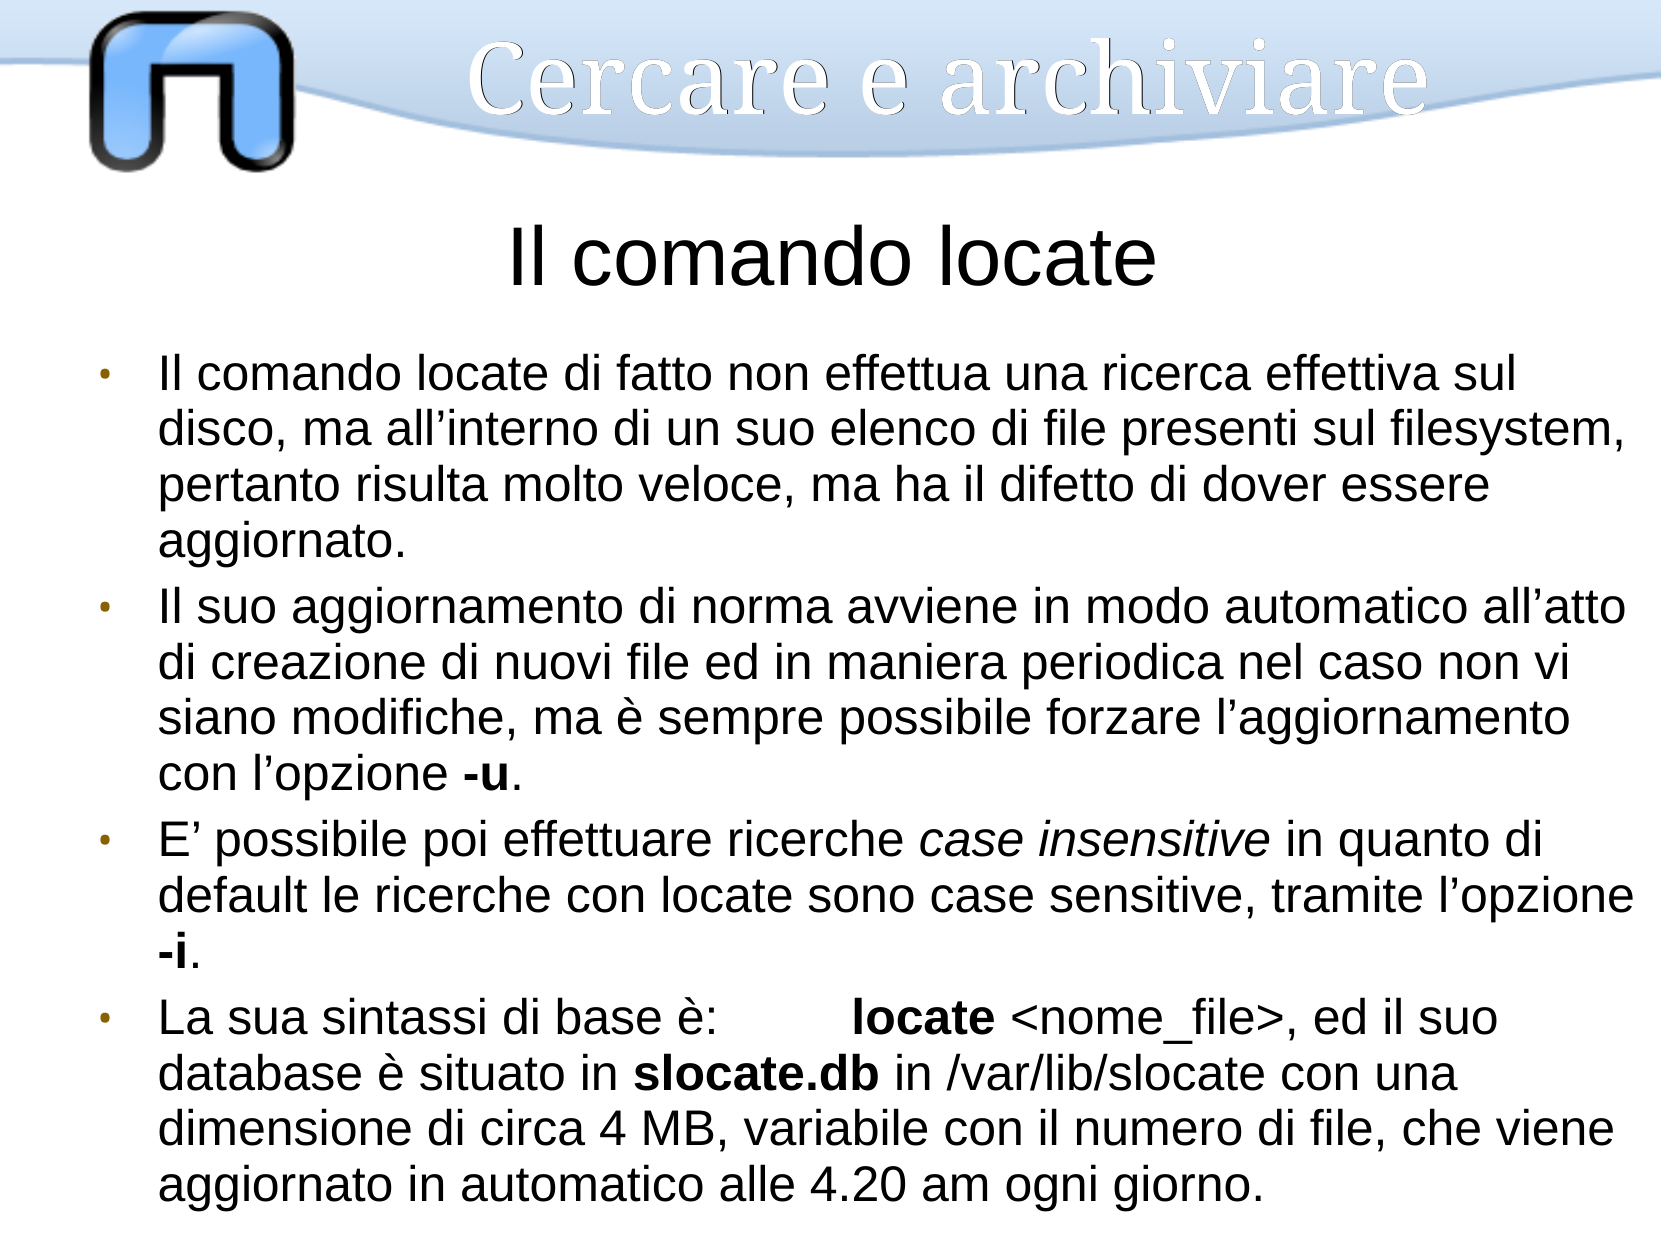

Cercare e archiviare
# Il comando locate
Il comando locate di fatto non effettua una ricerca effettiva sul disco, ma all’interno di un suo elenco di file presenti sul filesystem, pertanto risulta molto veloce, ma ha il difetto di dover essere aggiornato.
Il suo aggiornamento di norma avviene in modo automatico all’atto di creazione di nuovi file ed in maniera periodica nel caso non vi siano modifiche, ma è sempre possibile forzare l’aggiornamento con l’opzione -u.
E’ possibile poi effettuare ricerche case insensitive in quanto di default le ricerche con locate sono case sensitive, tramite l’opzione -i.
La sua sintassi di base è: 	locate <nome_file>, ed il suo database è situato in slocate.db in /var/lib/slocate con una dimensione di circa 4 MB, variabile con il numero di file, che viene aggiornato in automatico alle 4.20 am ogni giorno.